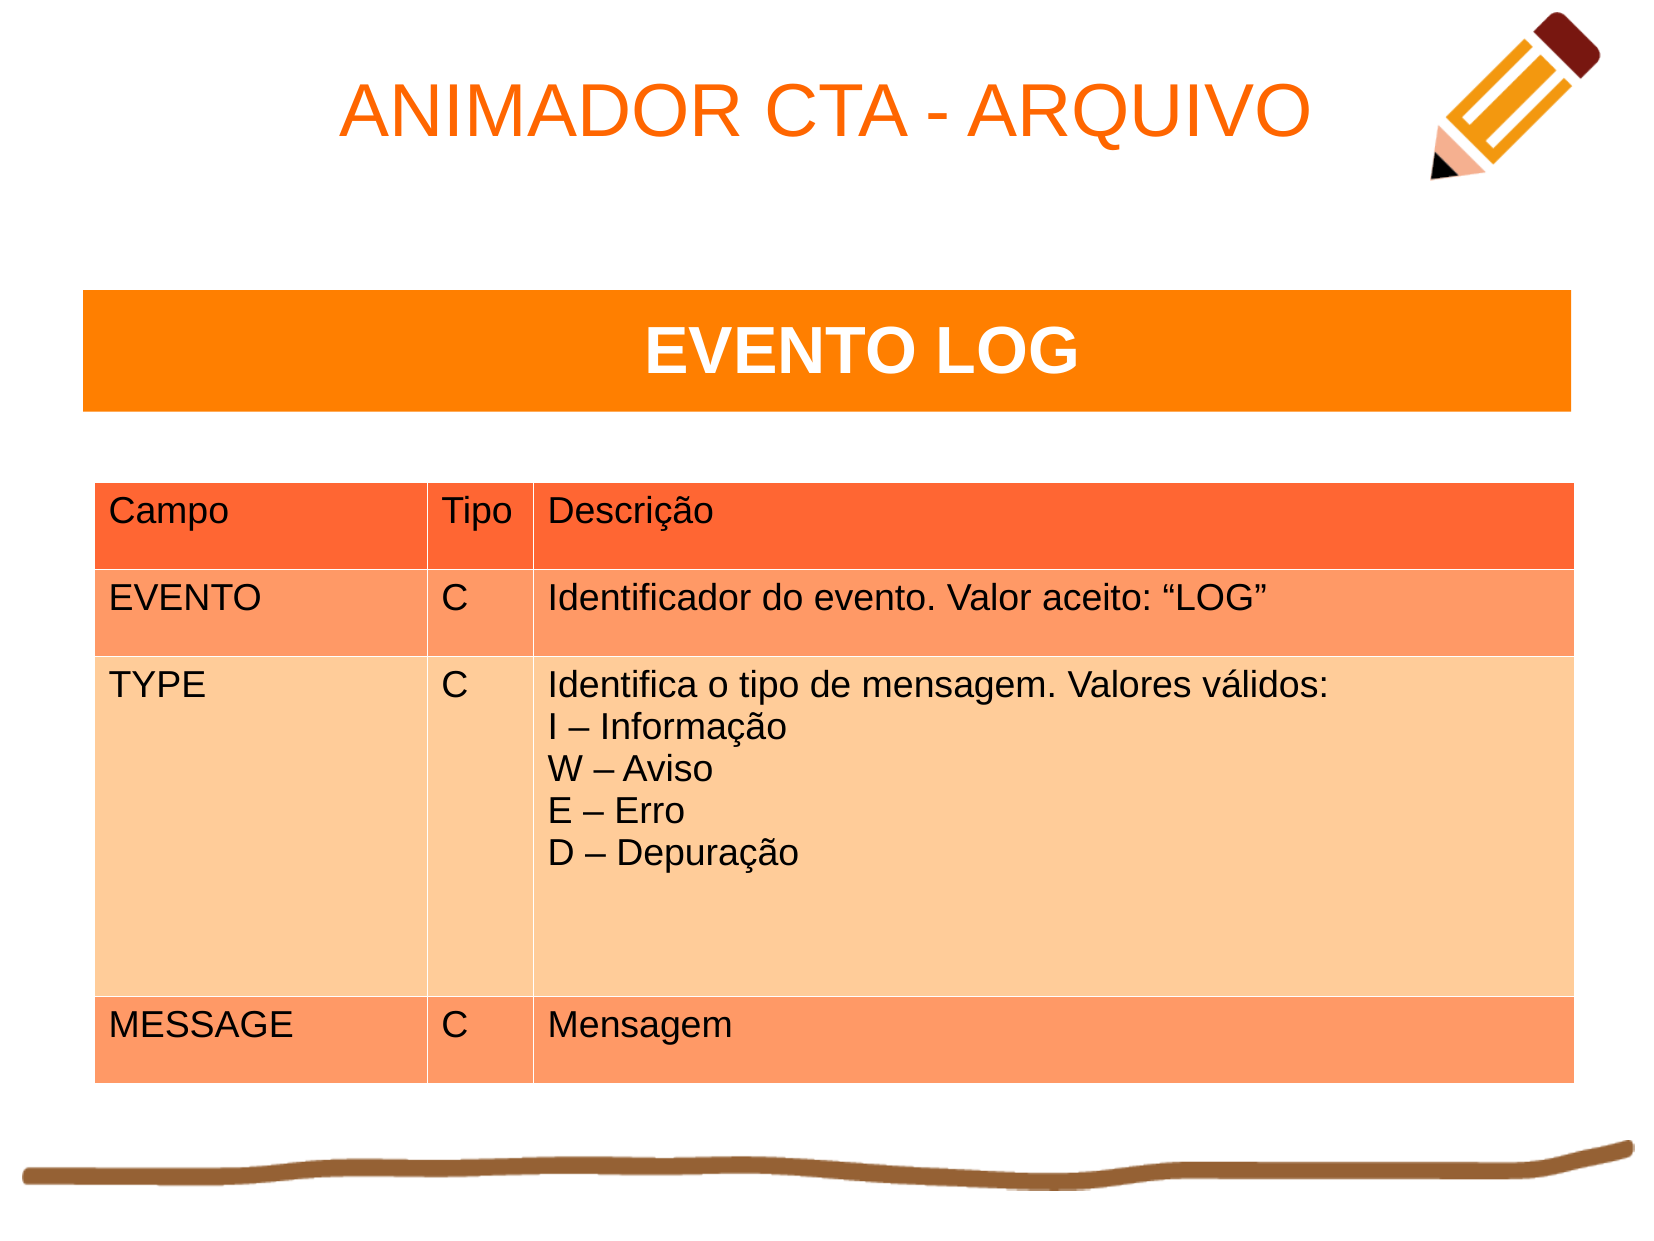

# ANIMADOR CTA - ARQUIVO
EVENTO LOG
| Campo | Tipo | Descrição |
| --- | --- | --- |
| EVENTO | C | Identificador do evento. Valor aceito: “LOG” |
| TYPE | C | Identifica o tipo de mensagem. Valores válidos: I – Informação W – Aviso E – Erro D – Depuração |
| MESSAGE | C | Mensagem |